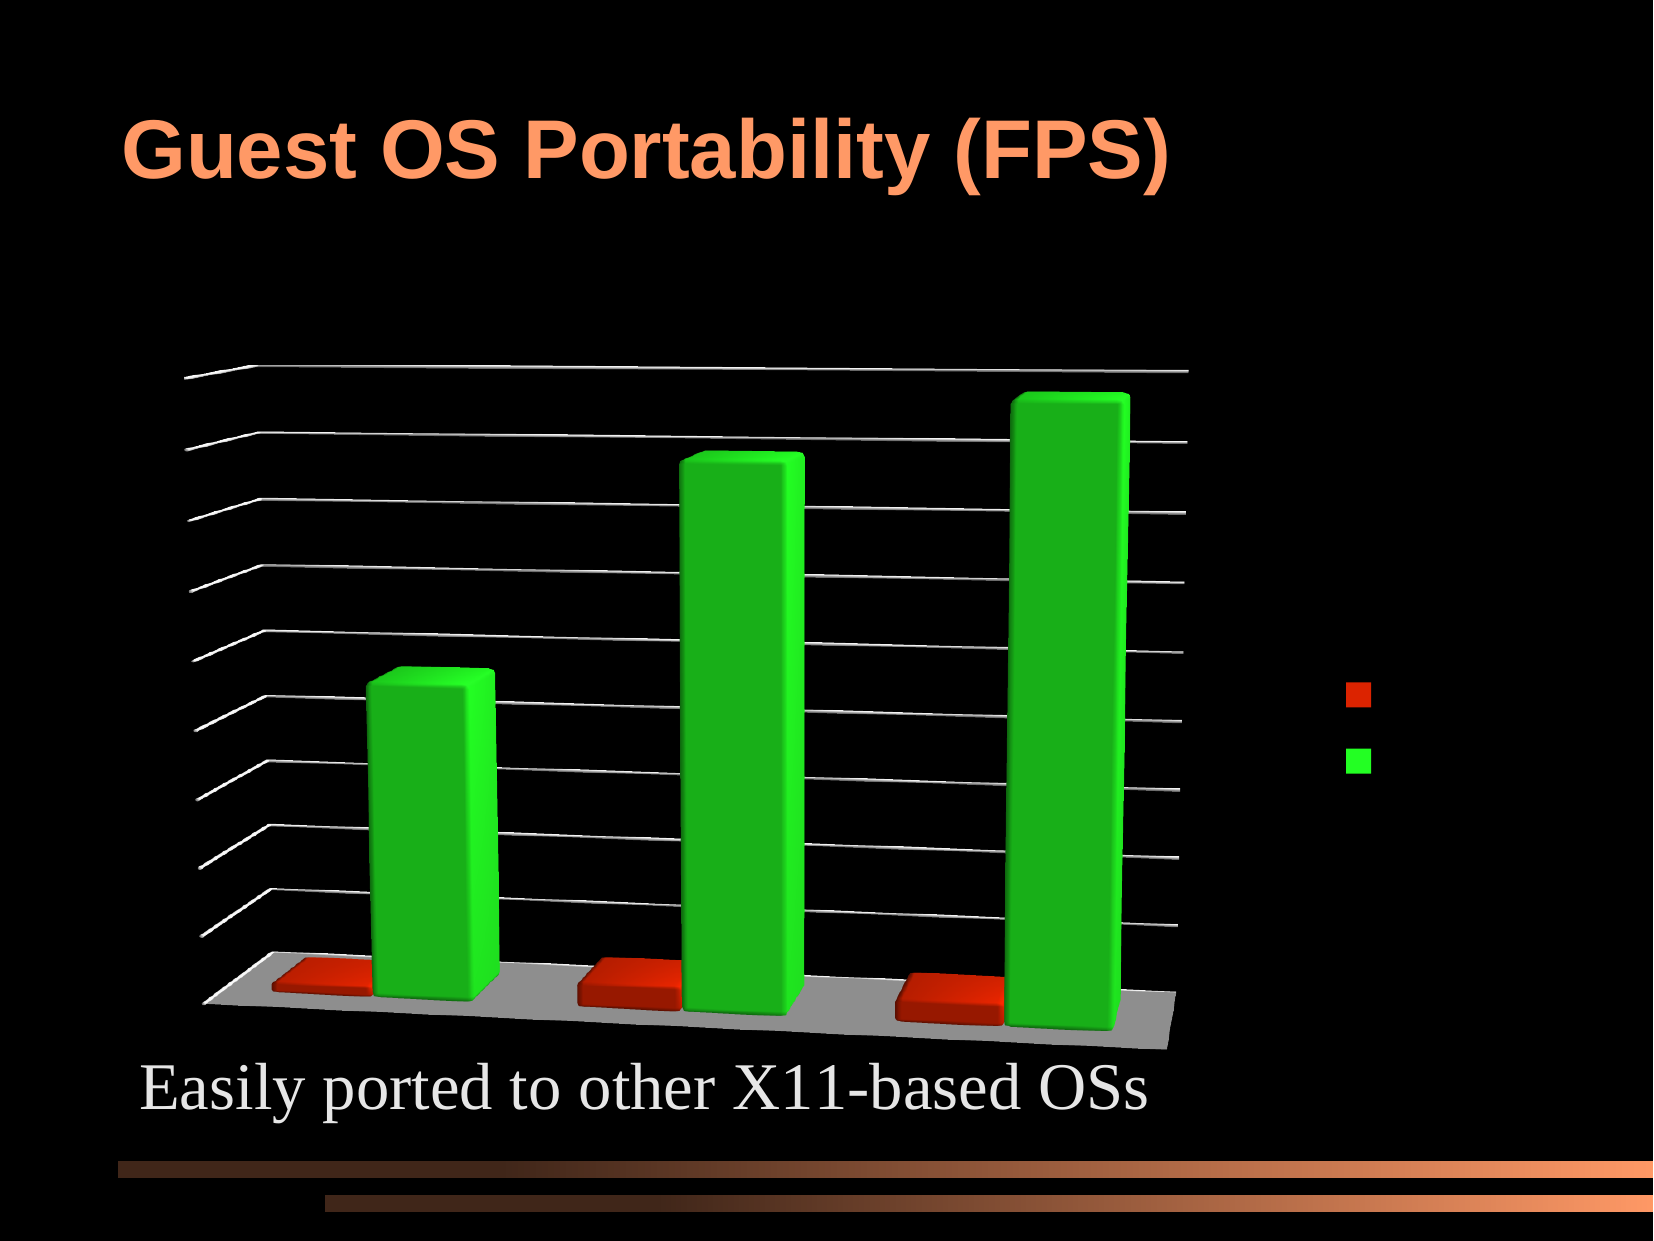

# Guest OS Portability (FPS)
[unsupported chart]
Easily ported to other X11-based OSs